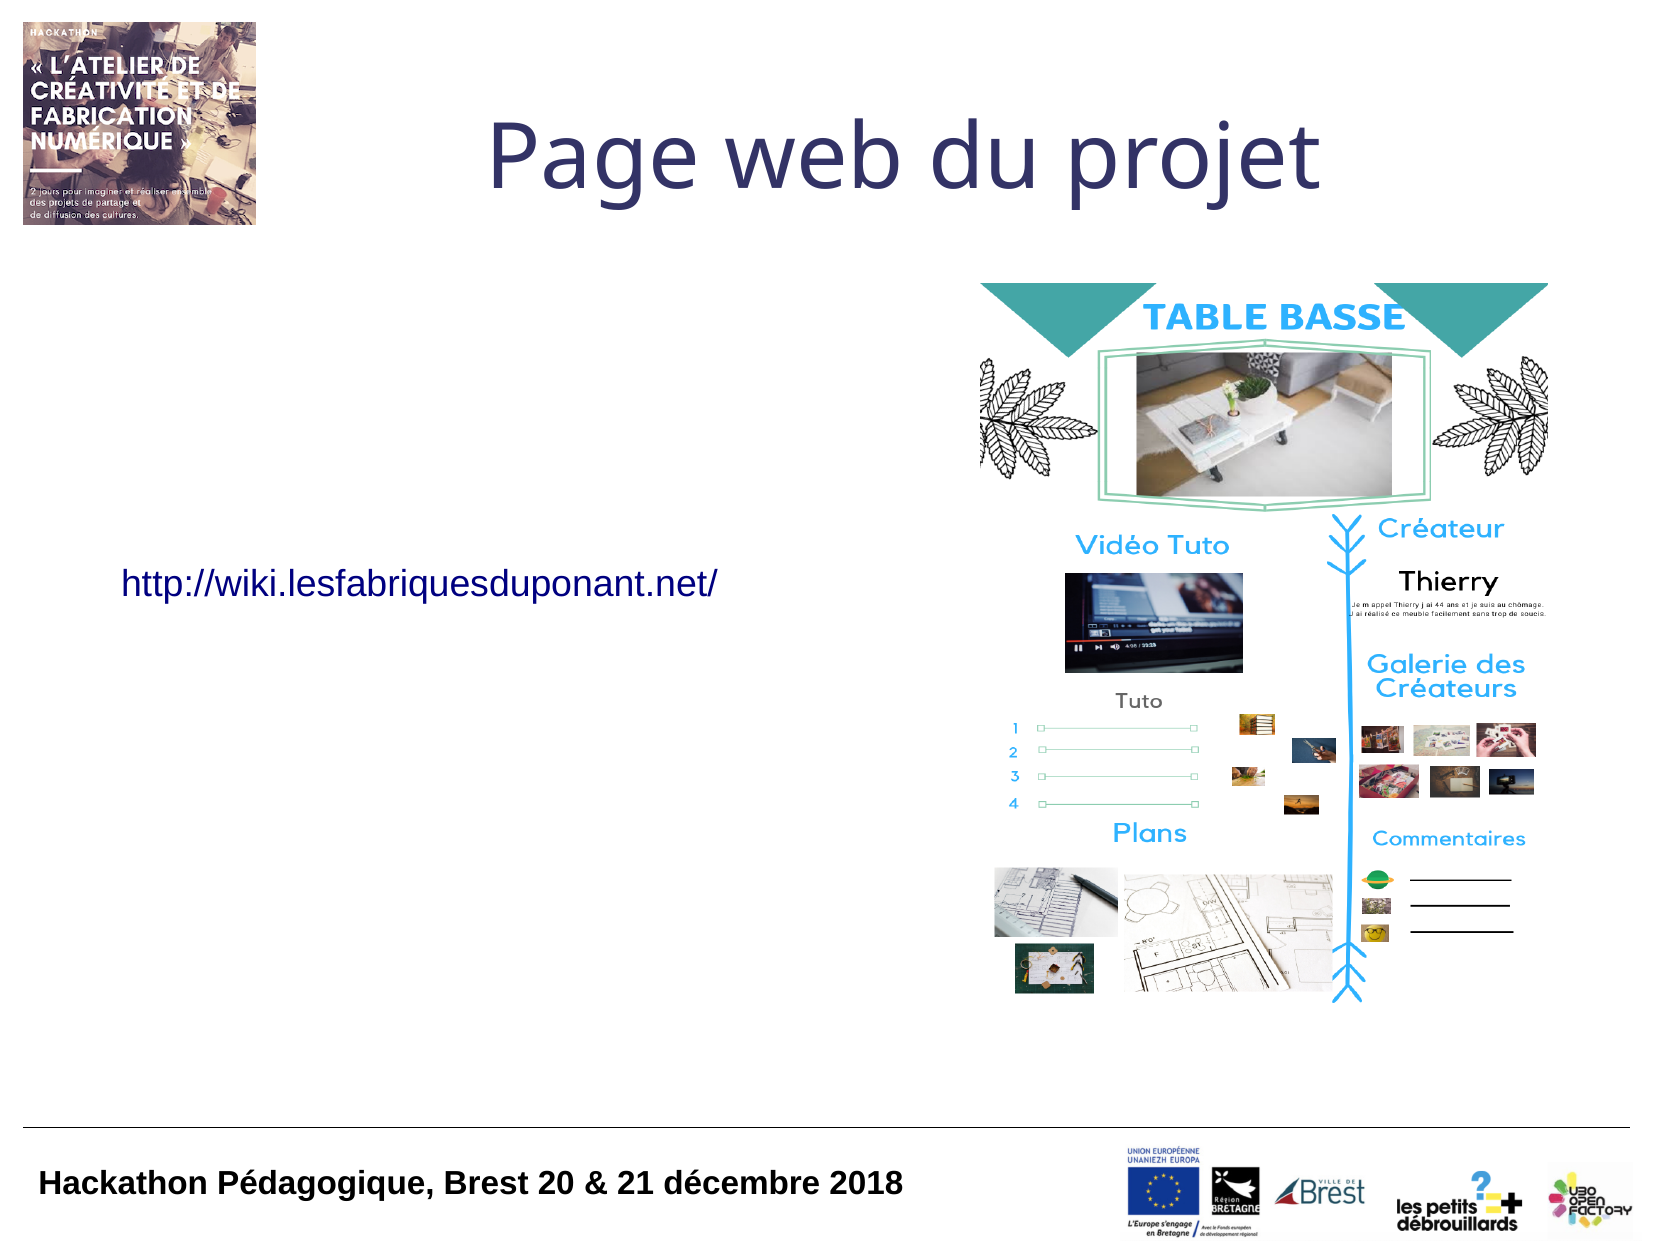

# Page web du projet
http://wiki.lesfabriquesduponant.net/
Hackathon Pédagogique, Brest 20 & 21 décembre 2018